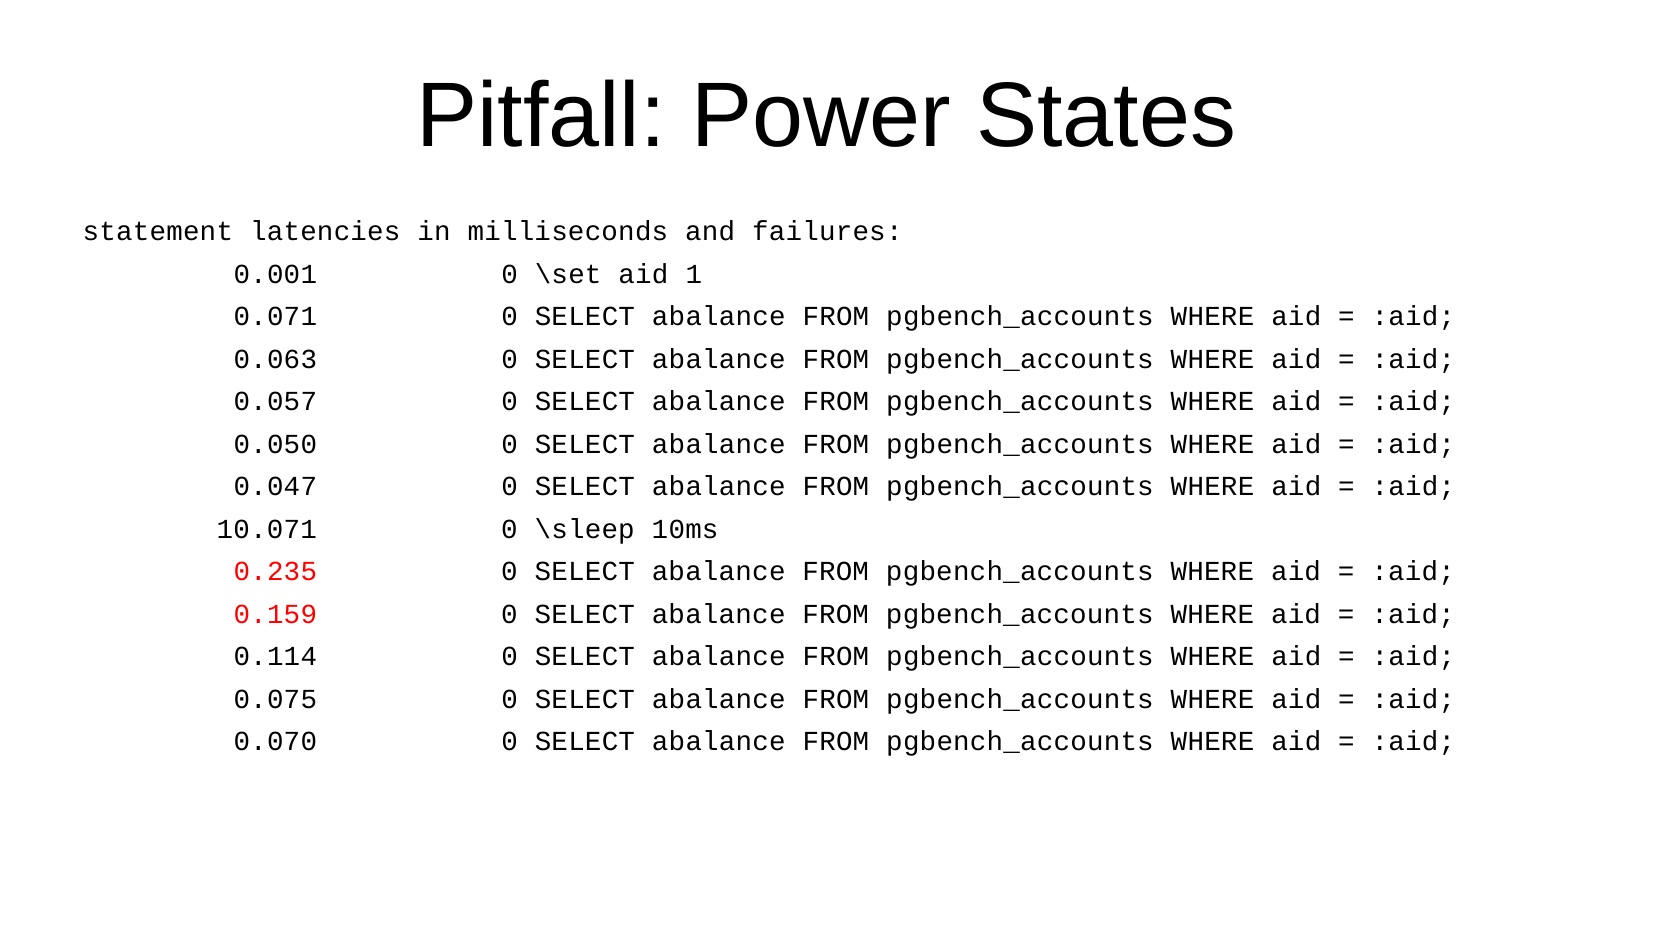

# Pitfall: Power States
statement latencies in milliseconds and failures:
 0.001 0 \set aid 1
 0.071 0 SELECT abalance FROM pgbench_accounts WHERE aid = :aid;
 0.063 0 SELECT abalance FROM pgbench_accounts WHERE aid = :aid;
 0.057 0 SELECT abalance FROM pgbench_accounts WHERE aid = :aid;
 0.050 0 SELECT abalance FROM pgbench_accounts WHERE aid = :aid;
 0.047 0 SELECT abalance FROM pgbench_accounts WHERE aid = :aid;
 10.071 0 \sleep 10ms
 0.235 0 SELECT abalance FROM pgbench_accounts WHERE aid = :aid;
 0.159 0 SELECT abalance FROM pgbench_accounts WHERE aid = :aid;
 0.114 0 SELECT abalance FROM pgbench_accounts WHERE aid = :aid;
 0.075 0 SELECT abalance FROM pgbench_accounts WHERE aid = :aid;
 0.070 0 SELECT abalance FROM pgbench_accounts WHERE aid = :aid;